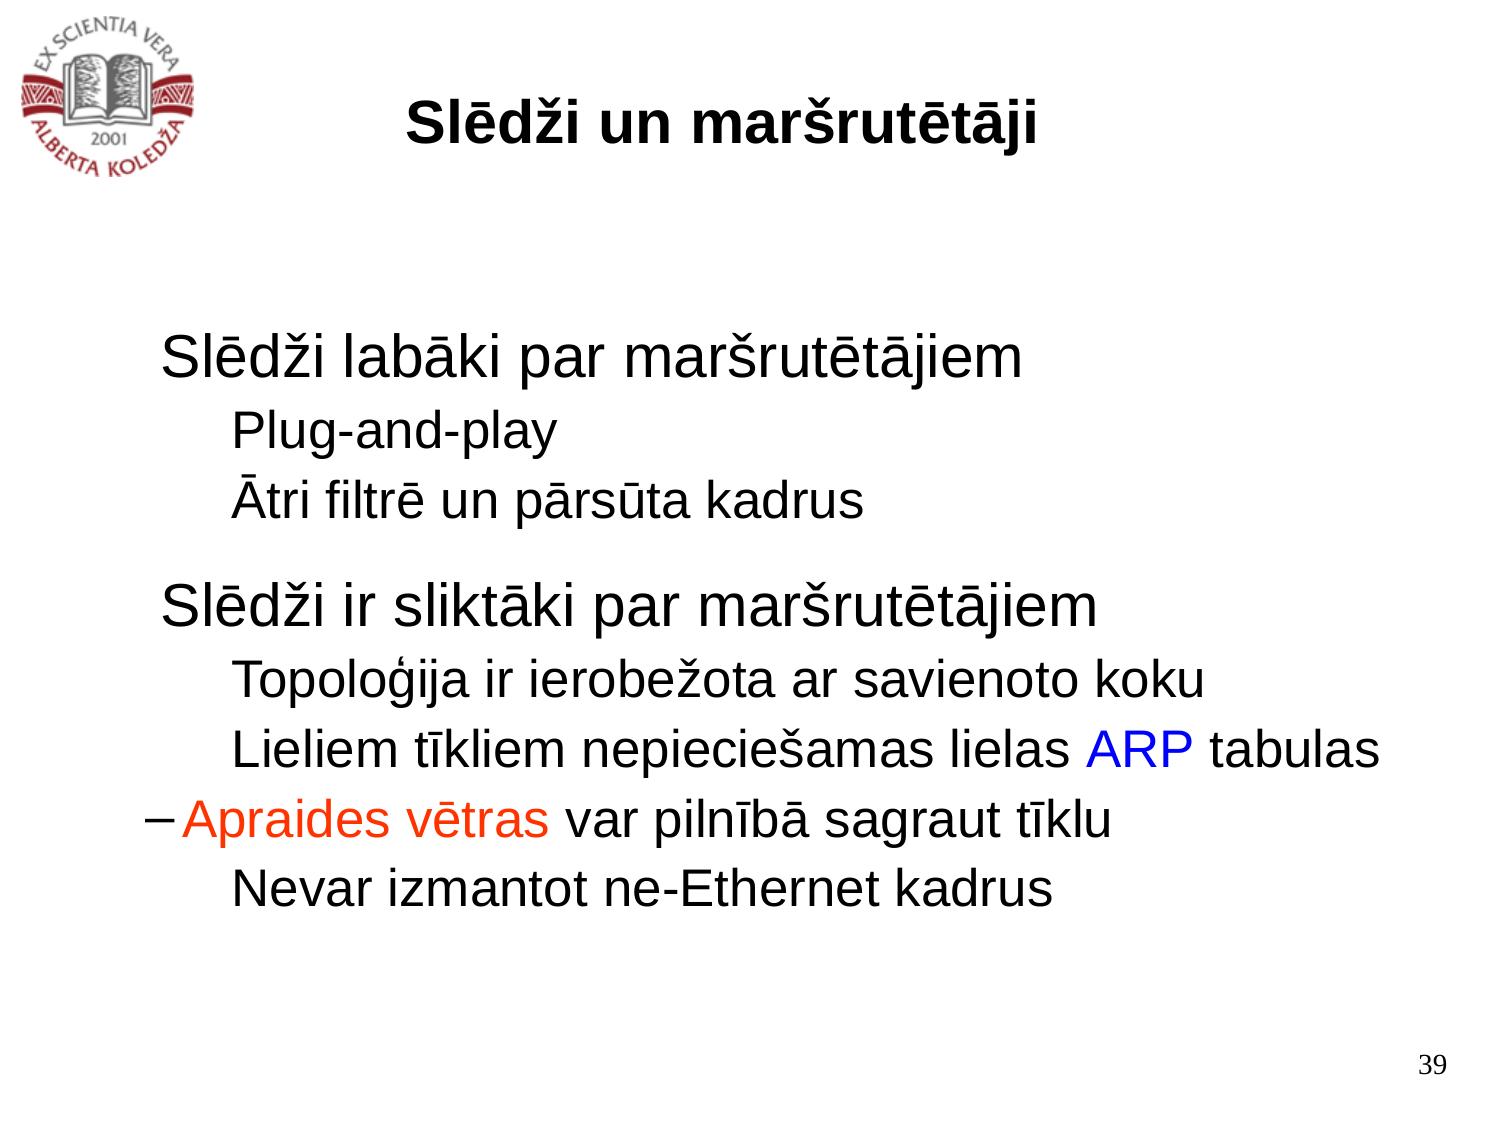

# Slēdži un maršrutētāji
Slēdži labāki par maršrutētājiem
Plug-and-play
Ātri filtrē un pārsūta kadrus
Slēdži ir sliktāki par maršrutētājiem
Topoloģija ir ierobežota ar savienoto koku
Lieliem tīkliem nepieciešamas lielas ARP tabulas
Apraides vētras var pilnībā sagraut tīklu
Nevar izmantot ne-Ethernet kadrus